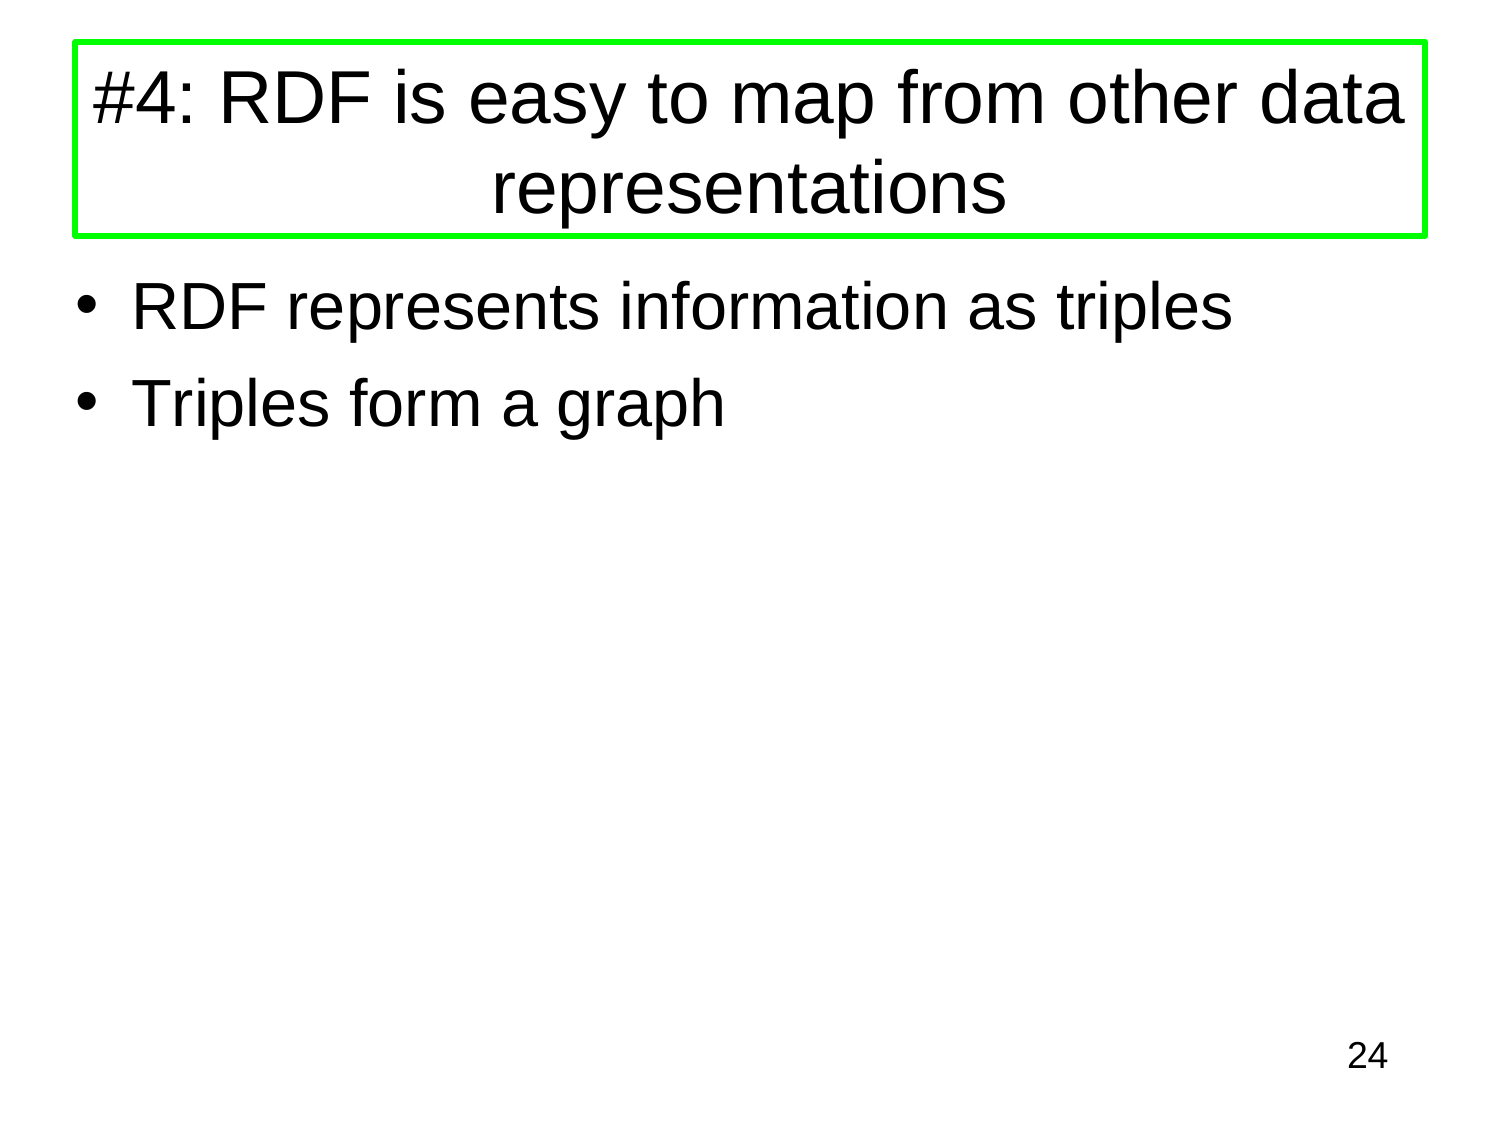

# #4: RDF is easy to map from other data representations
RDF represents information as triples
Triples form a graph
24